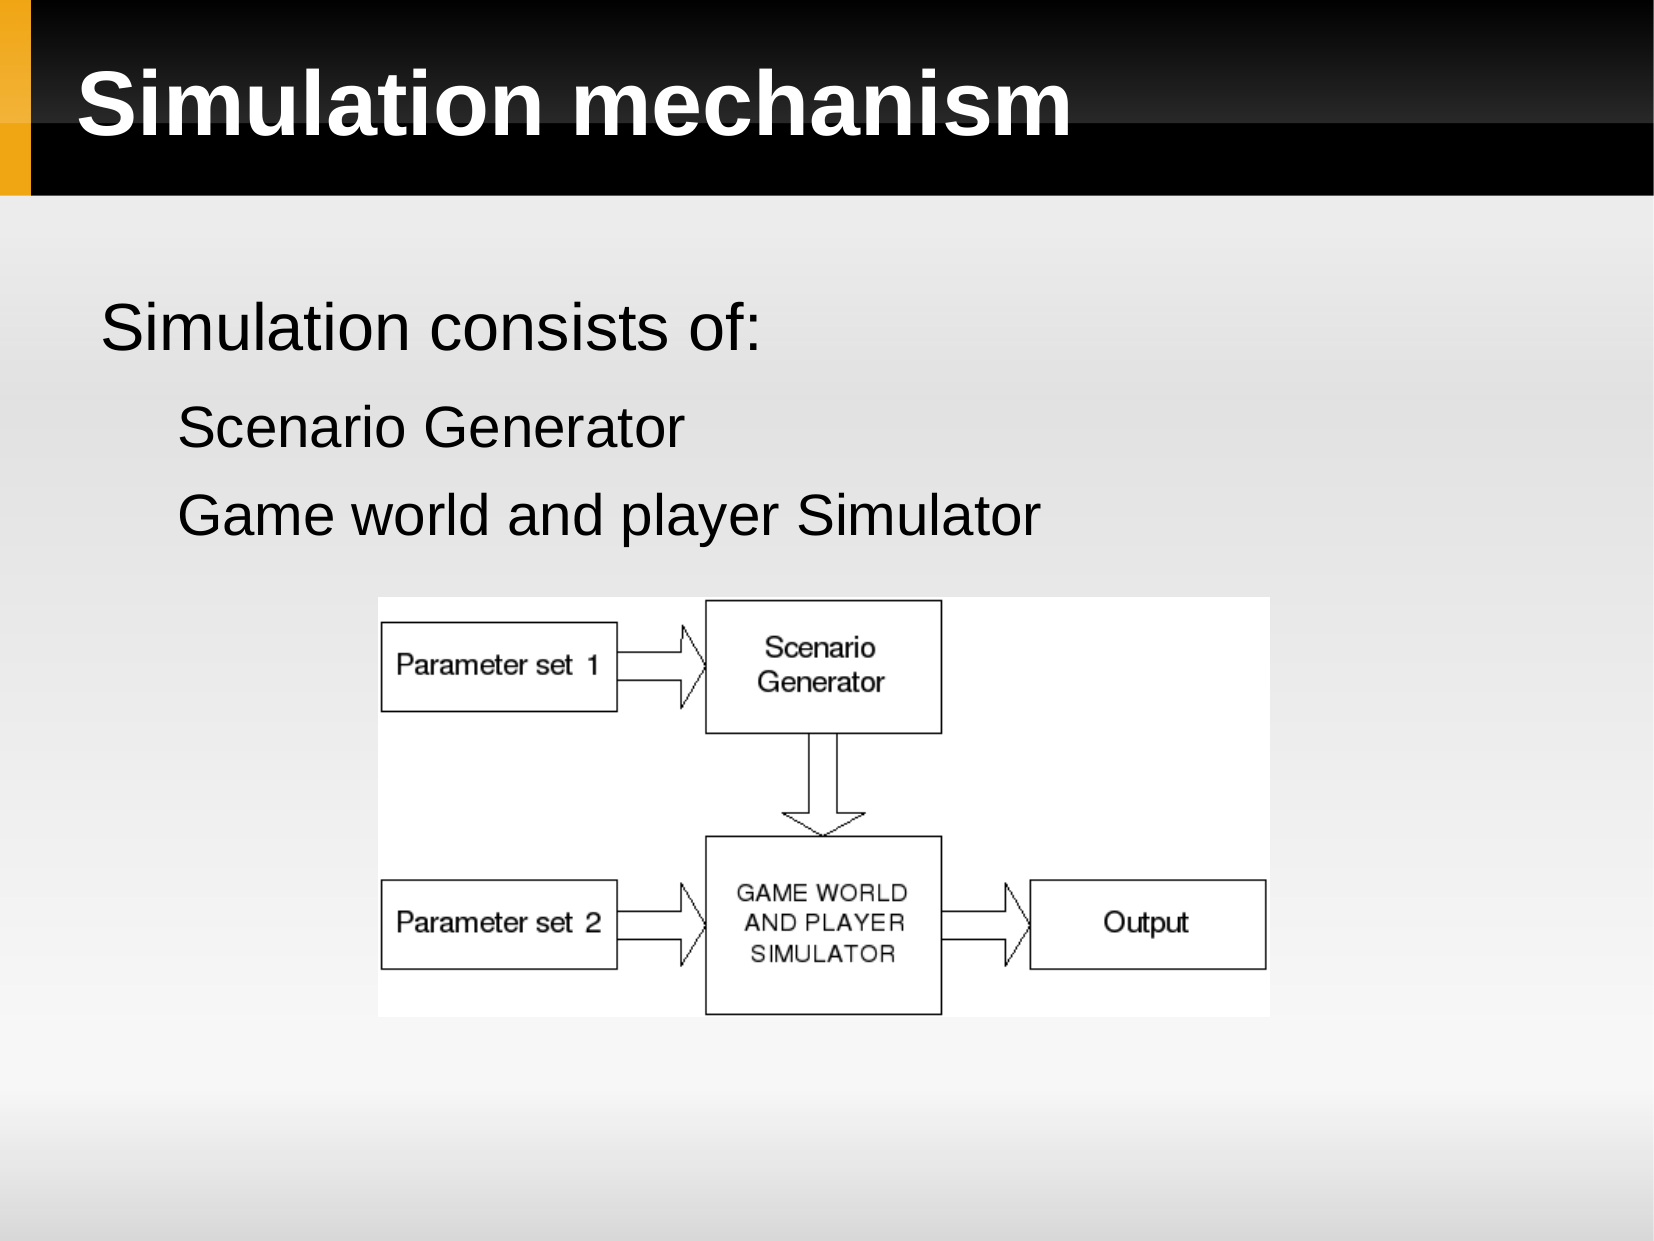

# Simulation mechanism
Simulation consists of:
Scenario Generator
Game world and player Simulator